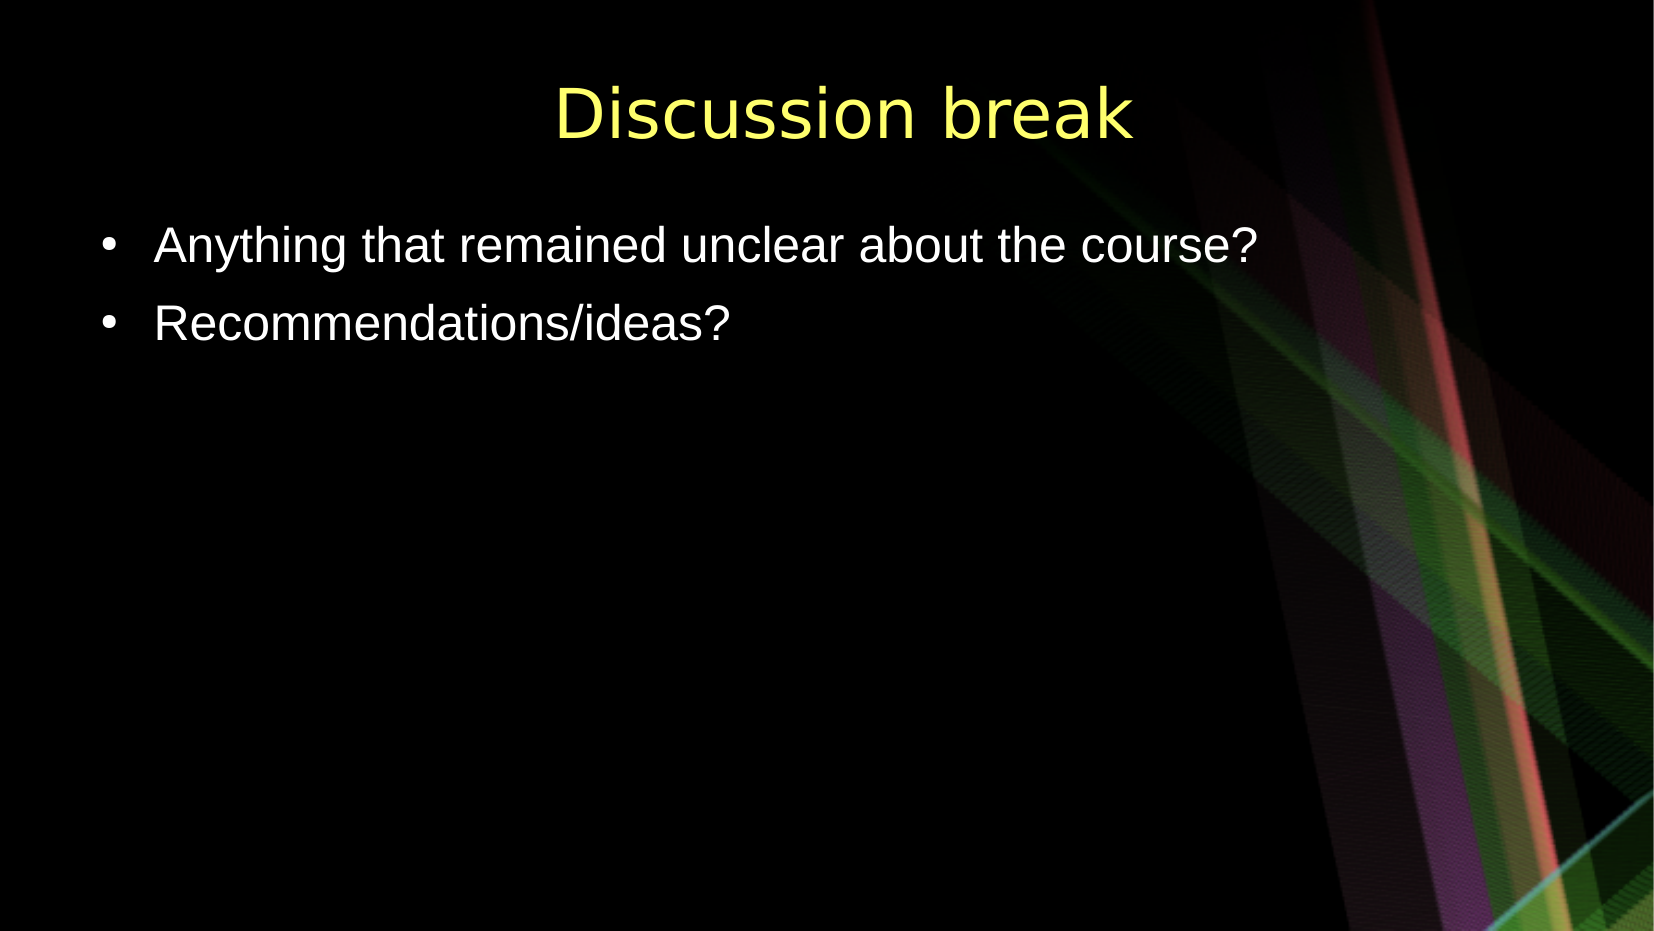

# Discussion break
Anything that remained unclear about the course?
Recommendations/ideas?